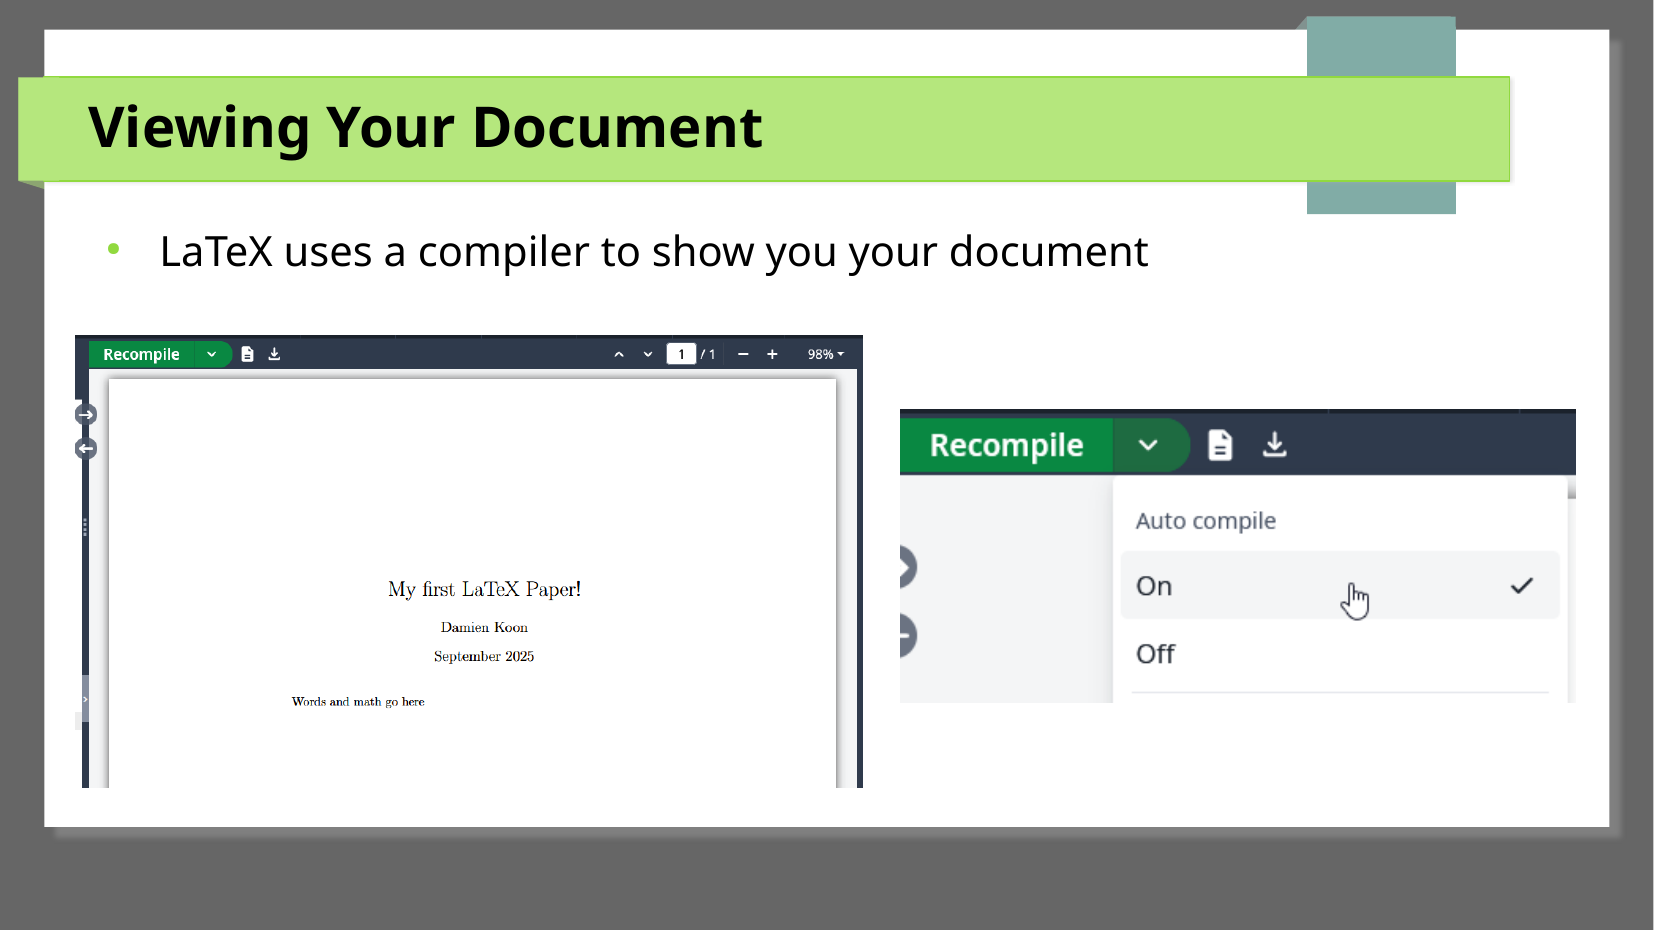

# Viewing Your Document
LaTeX uses a compiler to show you your document